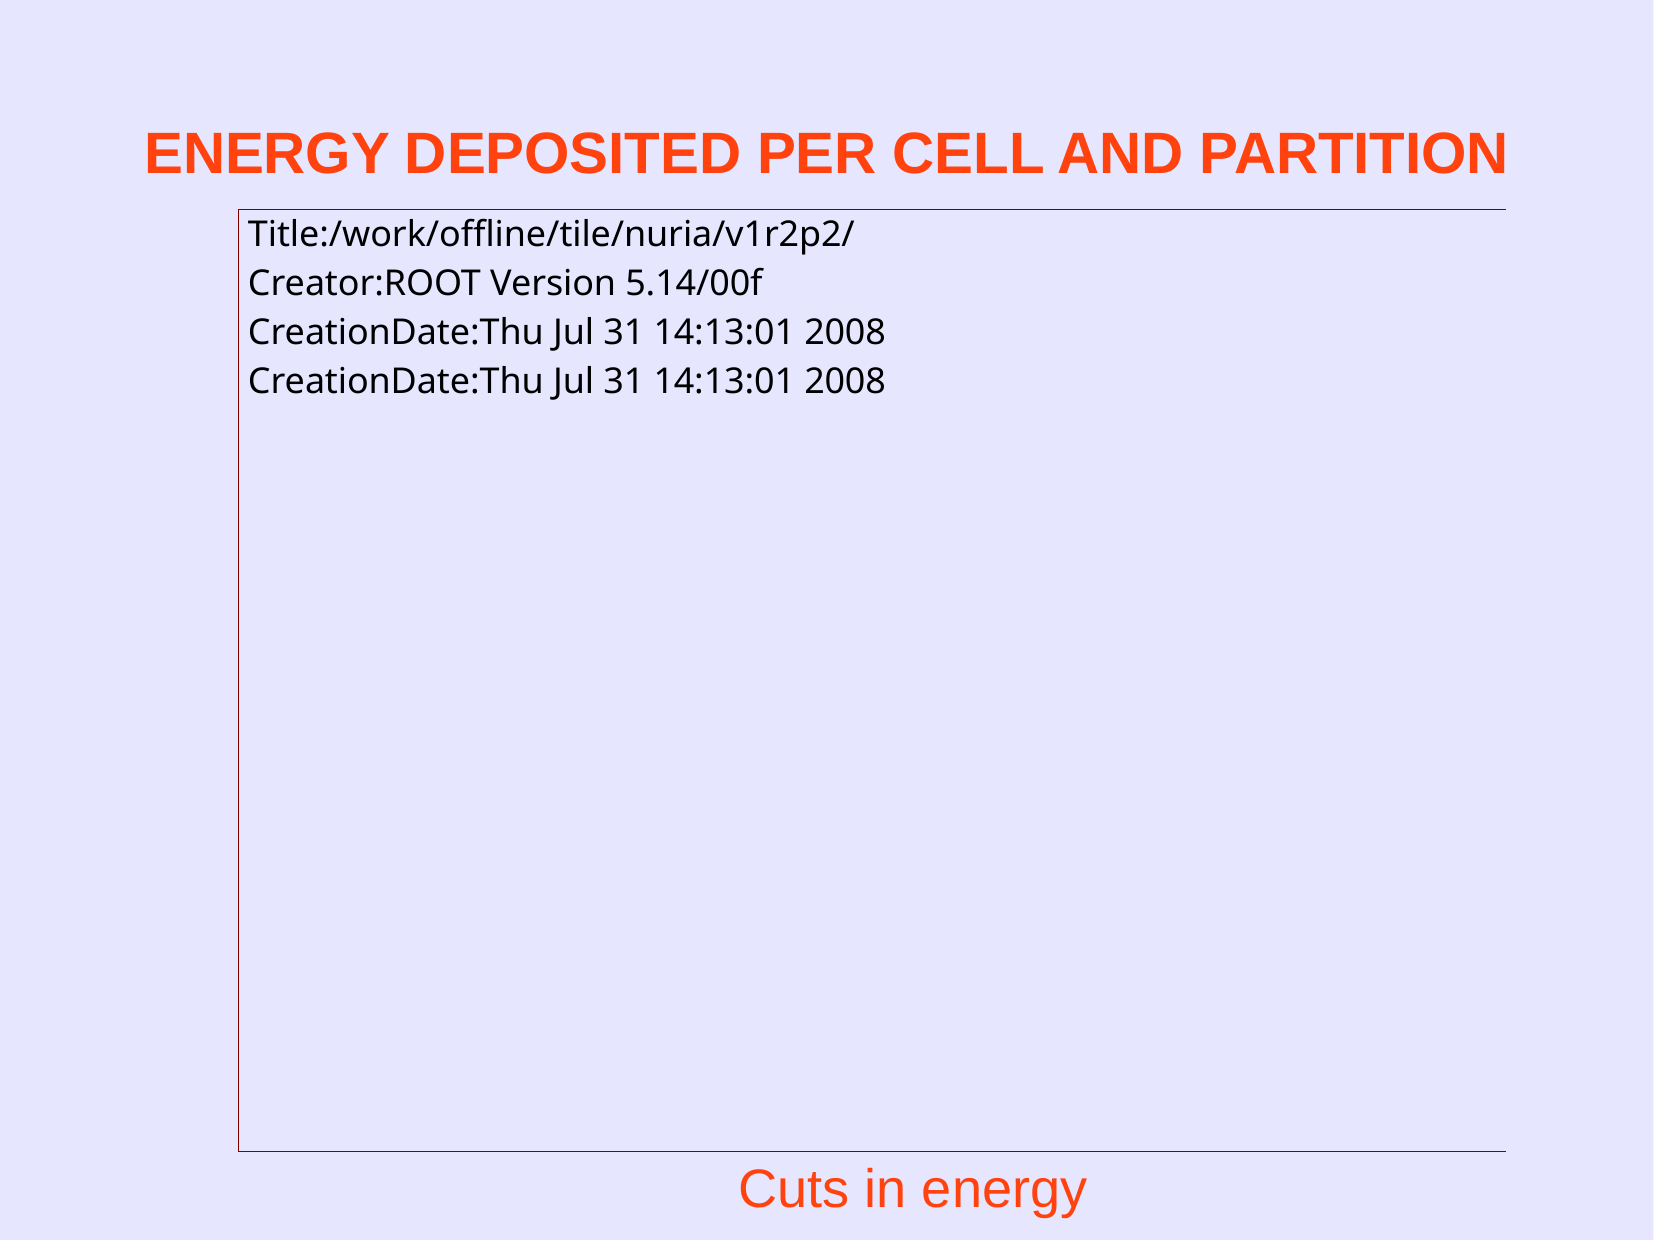

# ENERGY DEPOSITED PER CELL AND PARTITION
 Cuts in energy